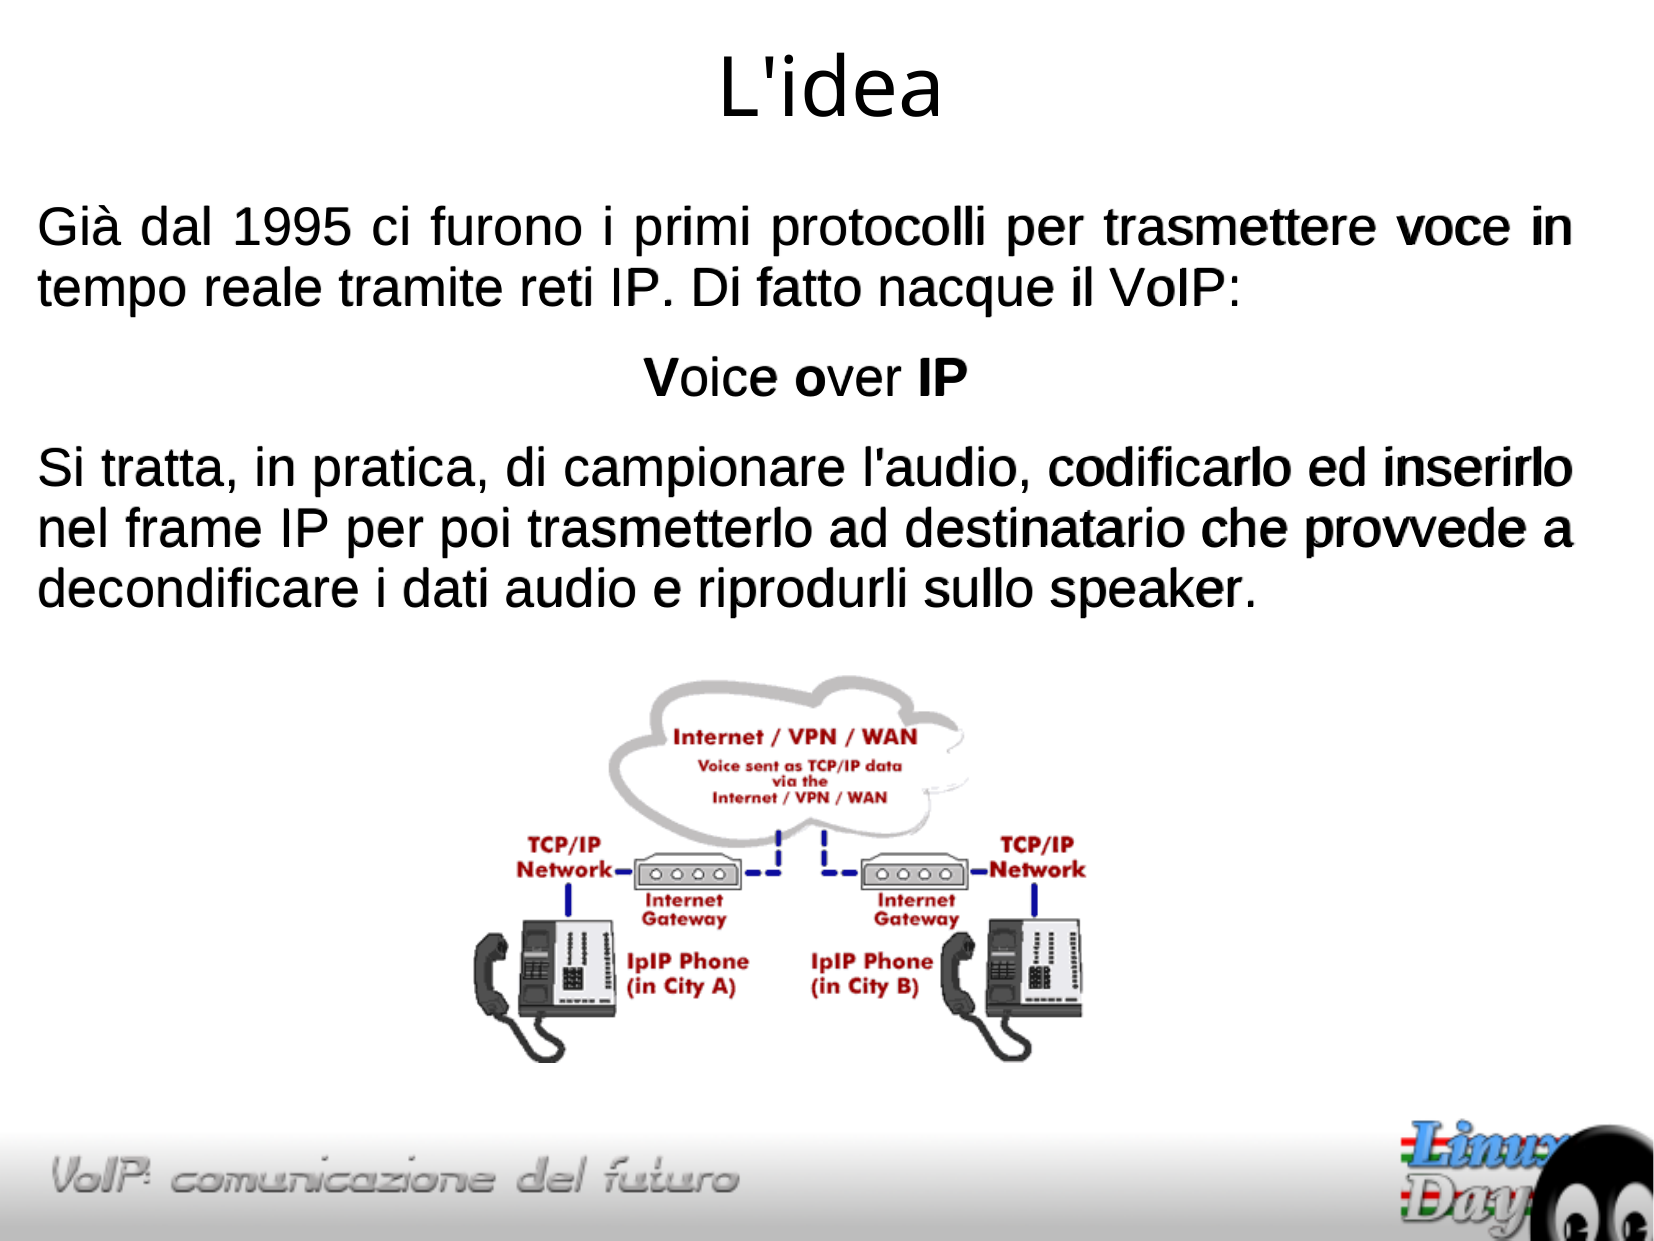

# L'idea
Già dal 1995 ci furono i primi protocolli per trasmettere voce in tempo reale tramite reti IP. Di fatto nacque il VoIP:
Voice over IP
Si tratta, in pratica, di campionare l'audio, codificarlo ed inserirlo nel frame IP per poi trasmetterlo ad destinatario che provvede a decondificare i dati audio e riprodurli sullo speaker.